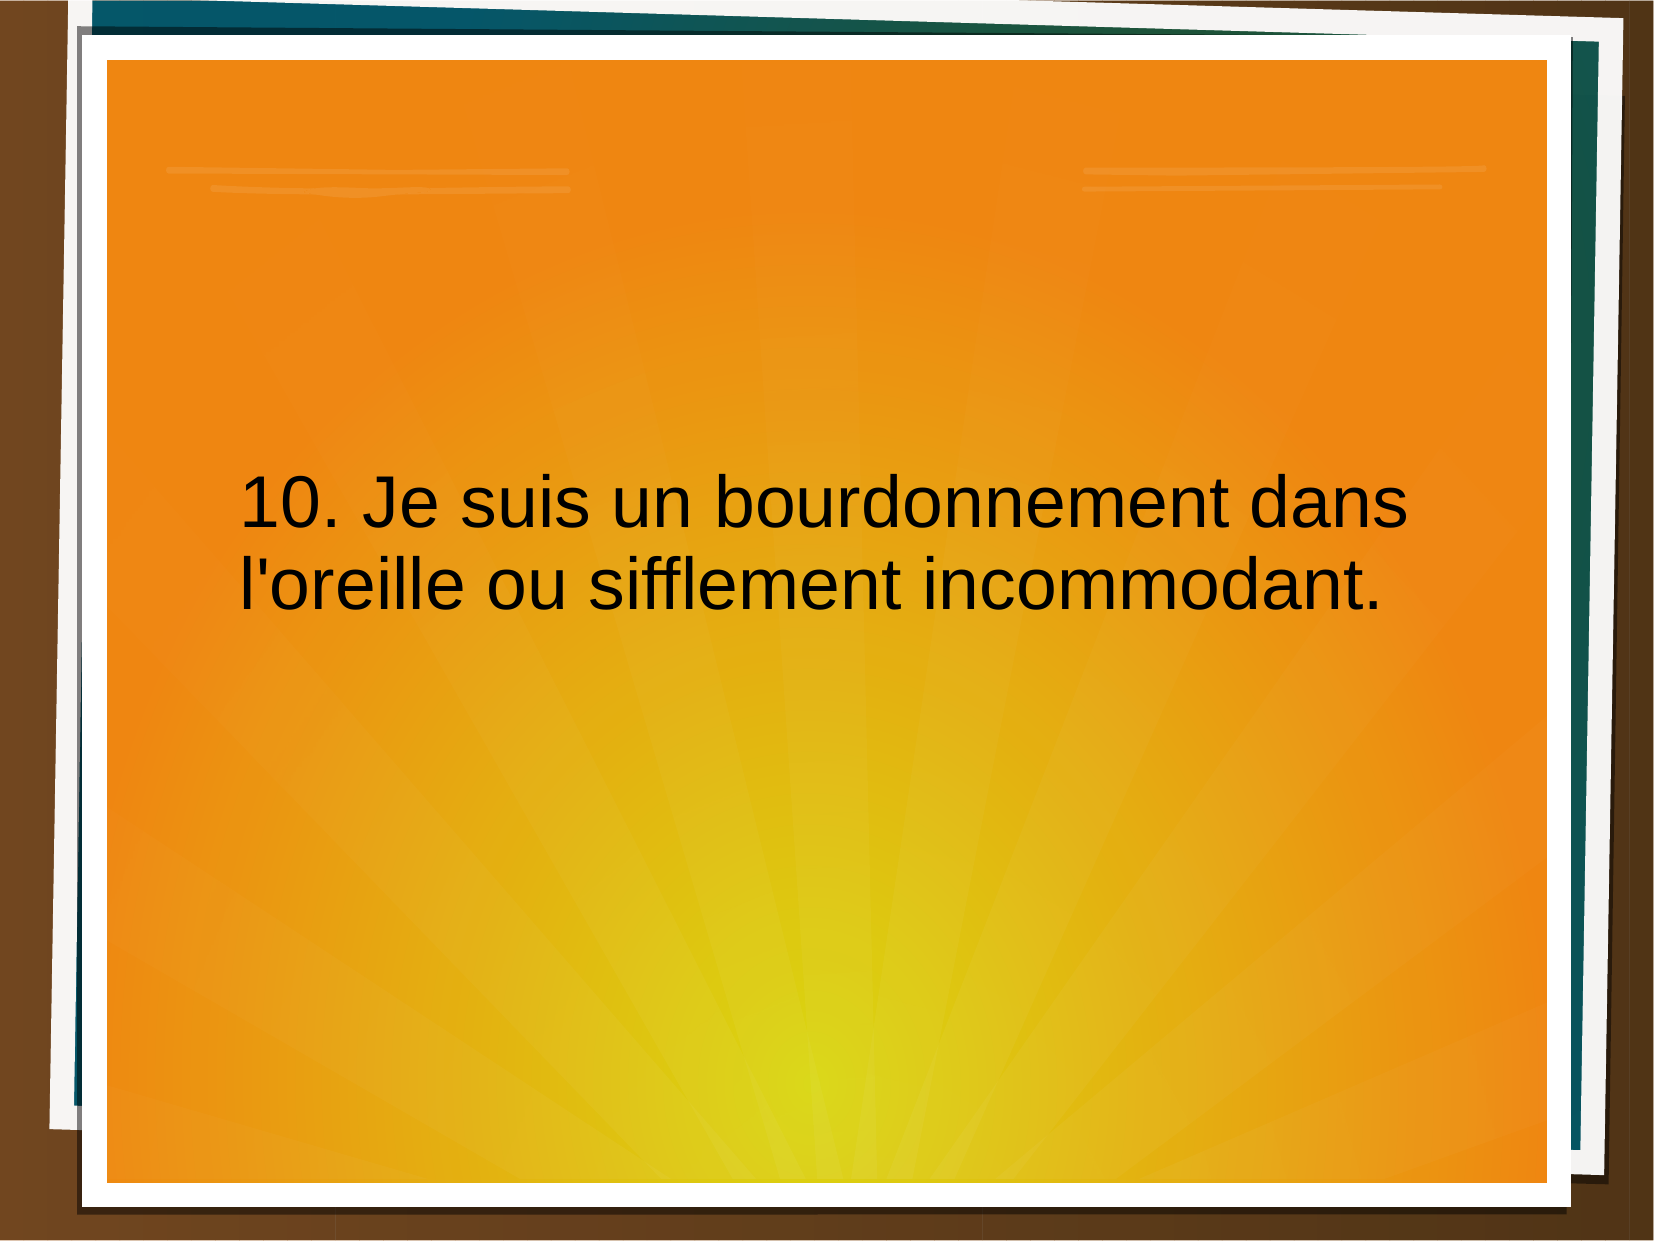

# 10. Je suis un bourdonnement dans l'oreille ou sifflement incommodant.